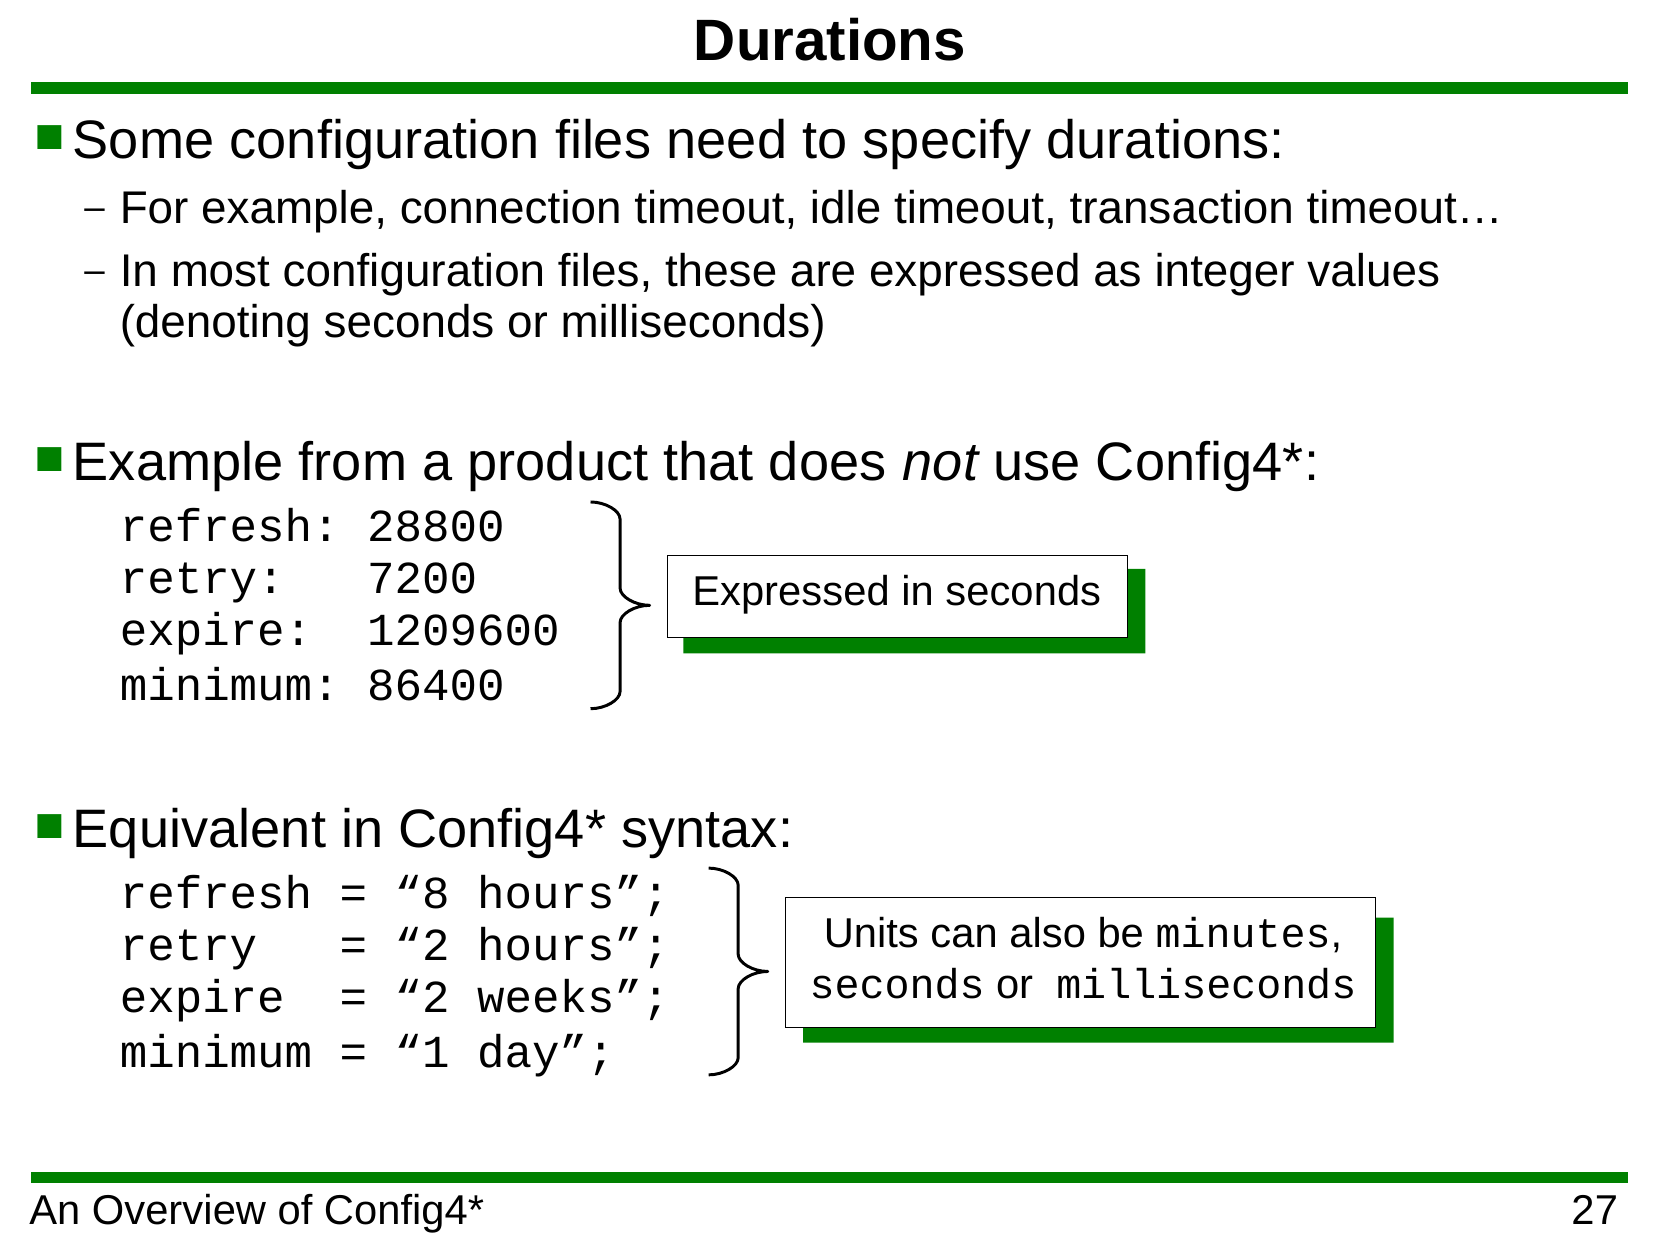

# Durations
Some configuration files need to specify durations:
For example, connection timeout, idle timeout, transaction timeout…
In most configuration files, these are expressed as integer values
(denoting seconds or milliseconds)
Example from a product that does not use Config4*:
refresh: 28800
retry: 7200
expire: 1209600
minimum: 86400
Equivalent in Config4* syntax:
refresh = “8 hours”;
retry = “2 hours”;
expire = “2 weeks”;
minimum = “1 day”;
Expressed in seconds
Units can also be minutes, seconds or milliseconds
An Overview of Config4*
27